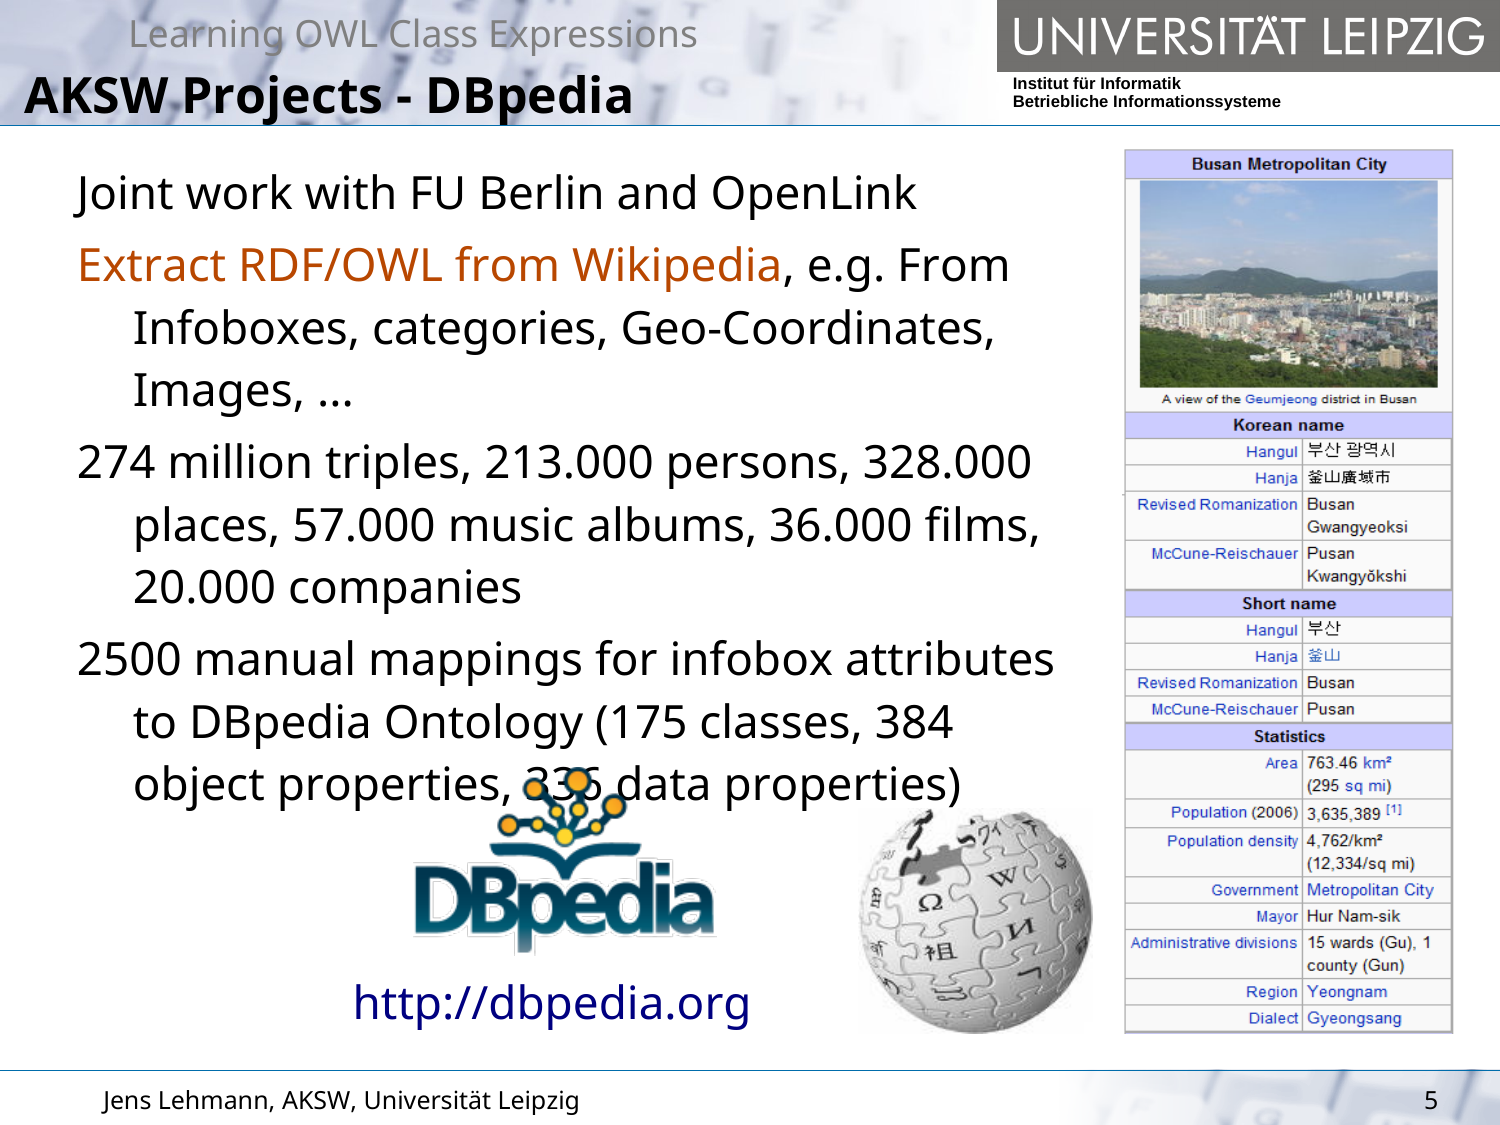

# AKSW Projects - DBpedia
Joint work with FU Berlin and OpenLink
Extract RDF/OWL from Wikipedia, e.g. From Infoboxes, categories, Geo-Coordinates, Images, ...
274 million triples, 213.000 persons, 328.000 places, 57.000 music albums, 36.000 films, 20.000 companies
2500 manual mappings for infobox attributes to DBpedia Ontology (175 classes, 384 object properties, 336 data properties)
http://dbpedia.org
Jens Lehmann, AKSW, Universität Leipzig
5